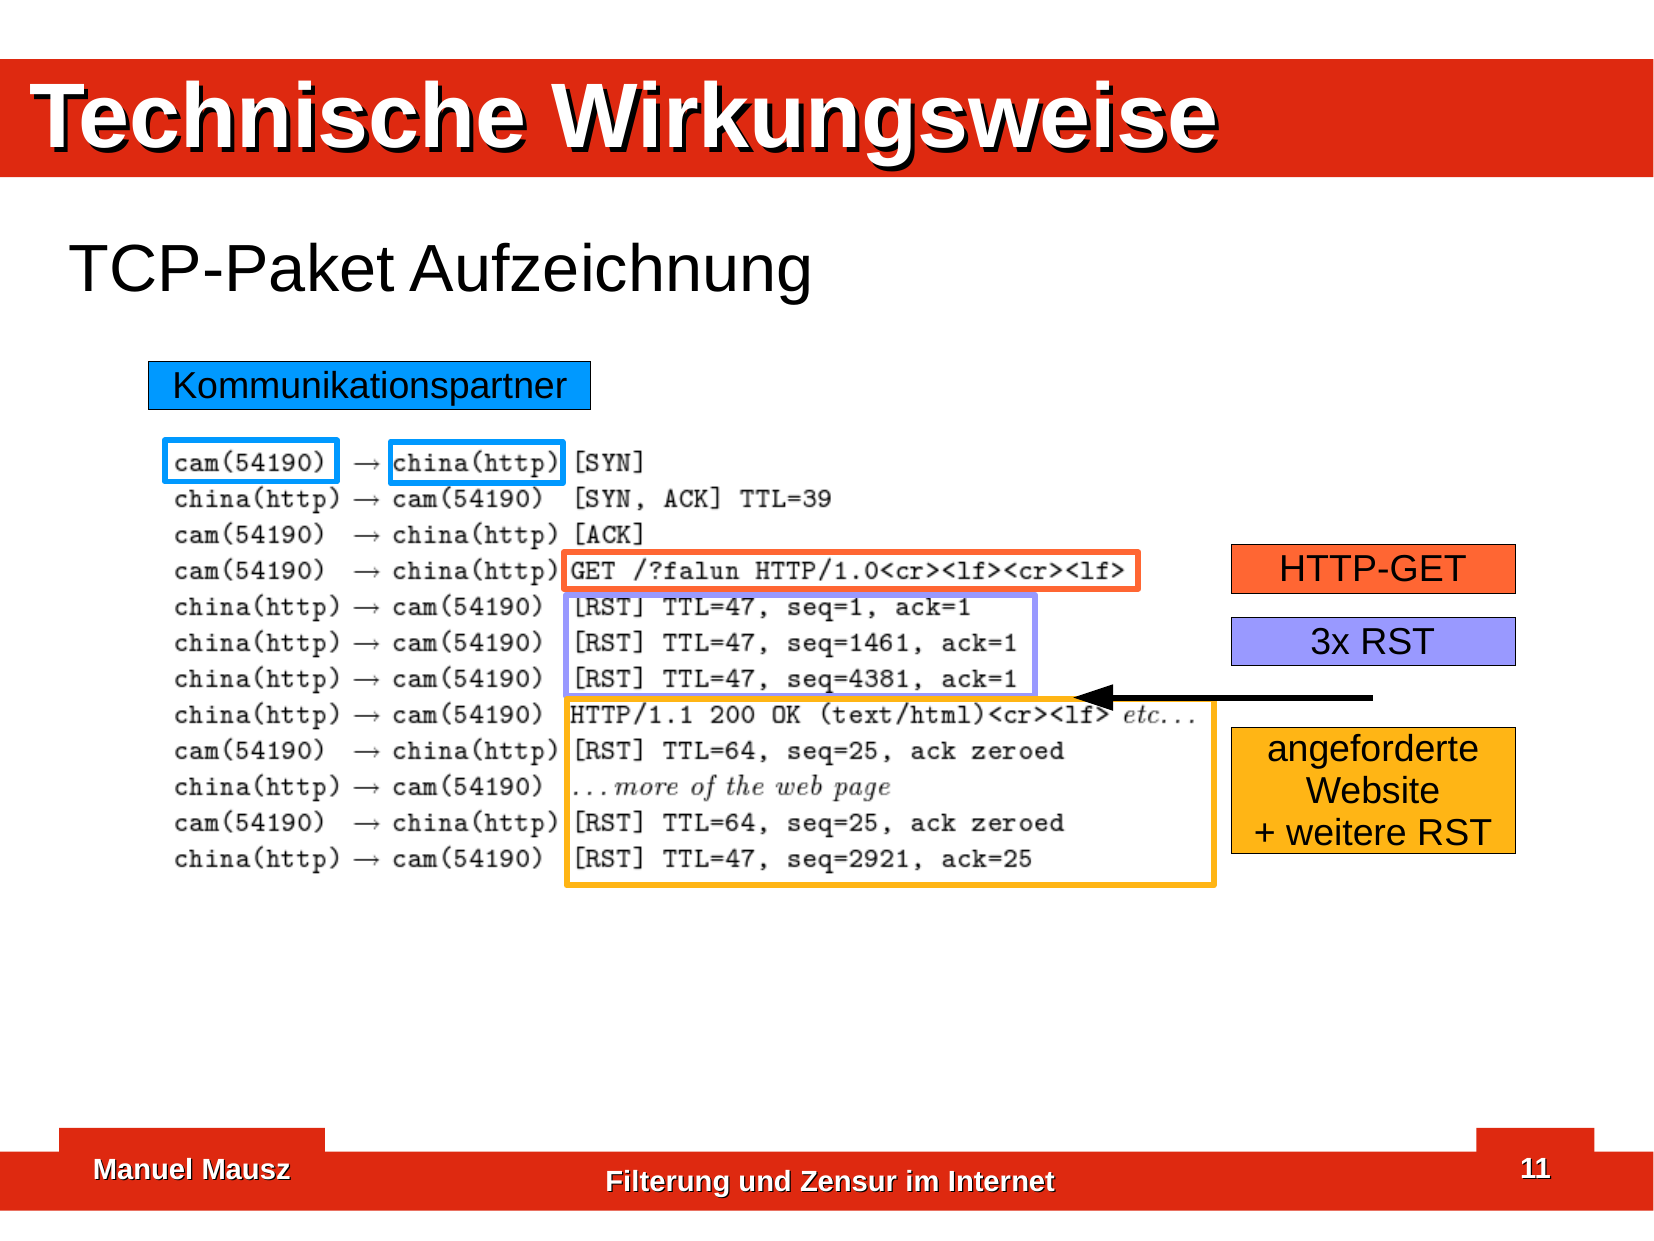

# Technische Wirkungsweise
TCP-Paket Aufzeichnung
Kommunikationspartner
HTTP-GET
3x RST
angeforderte
Website
+ weitere RST
11